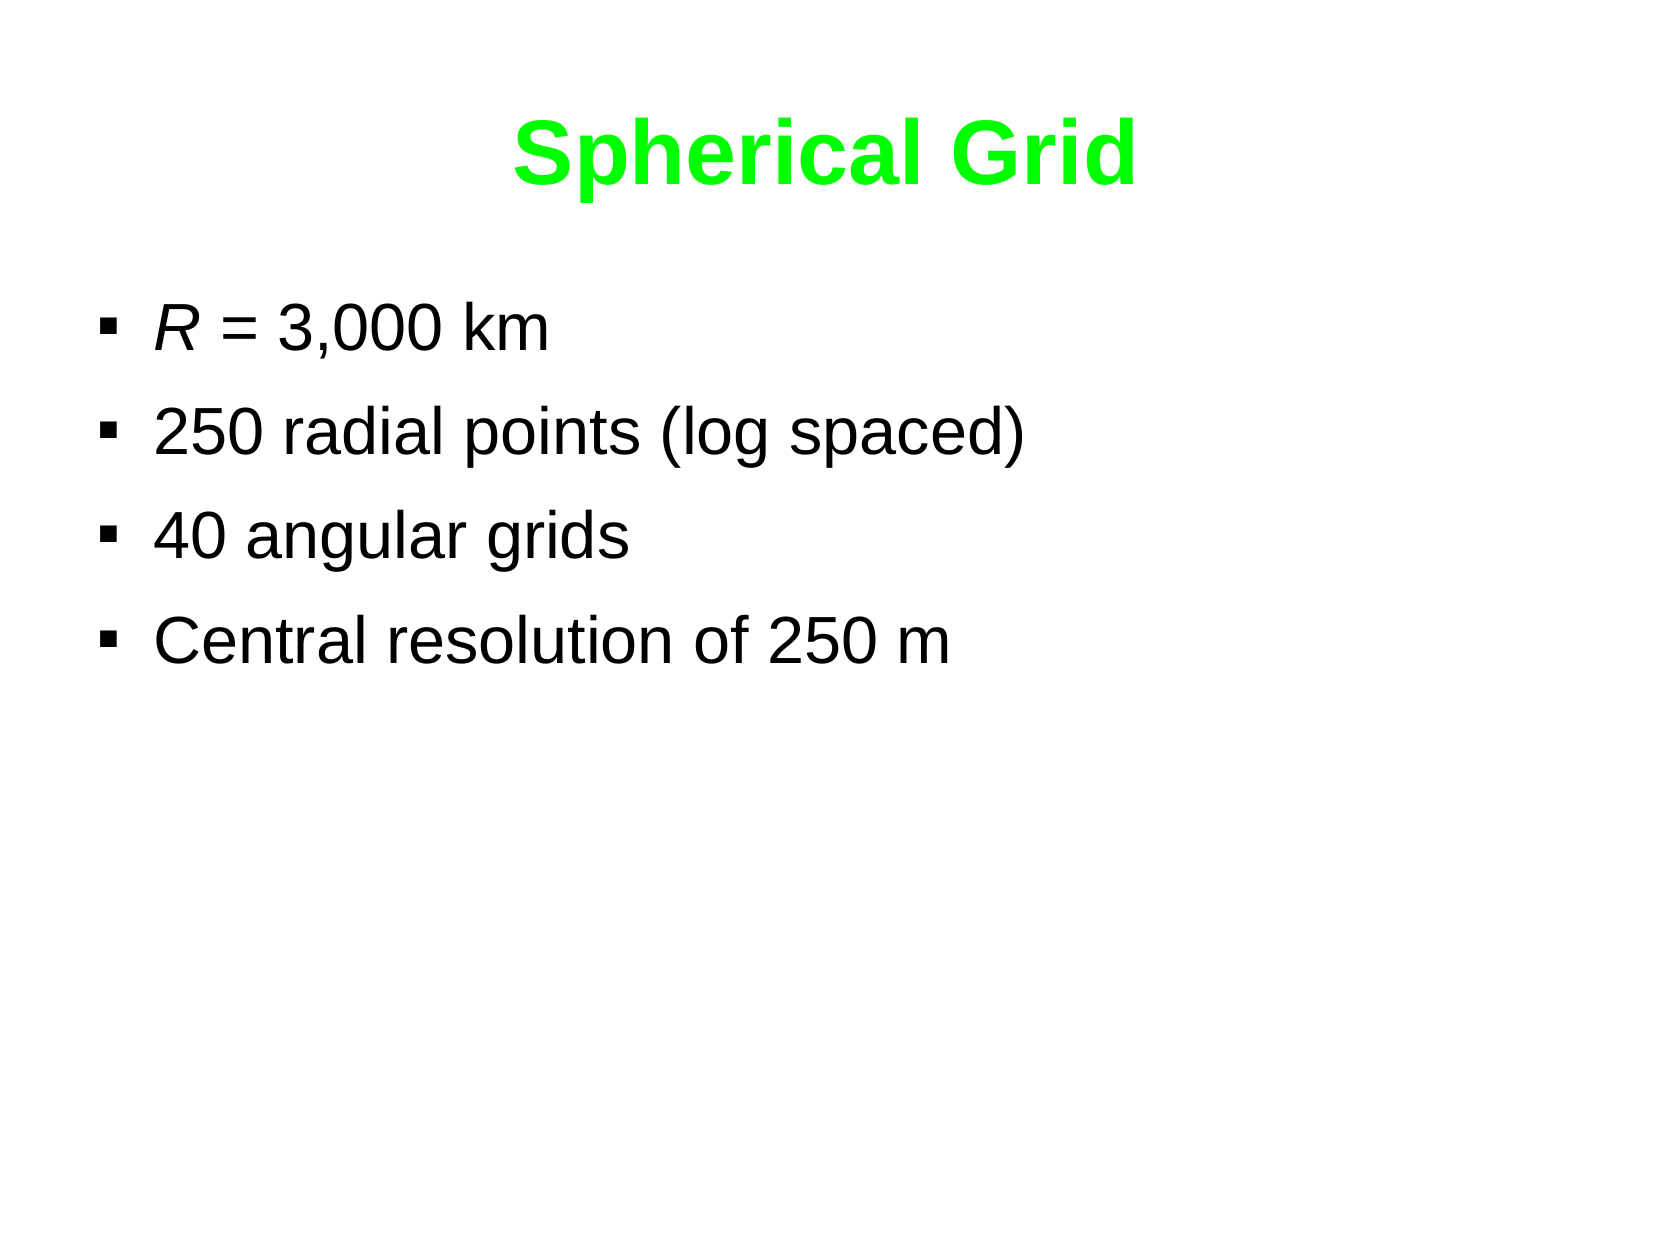

# Spherical Grid
R = 3,000 km
250 radial points (log spaced)
40 angular grids
Central resolution of 250 m